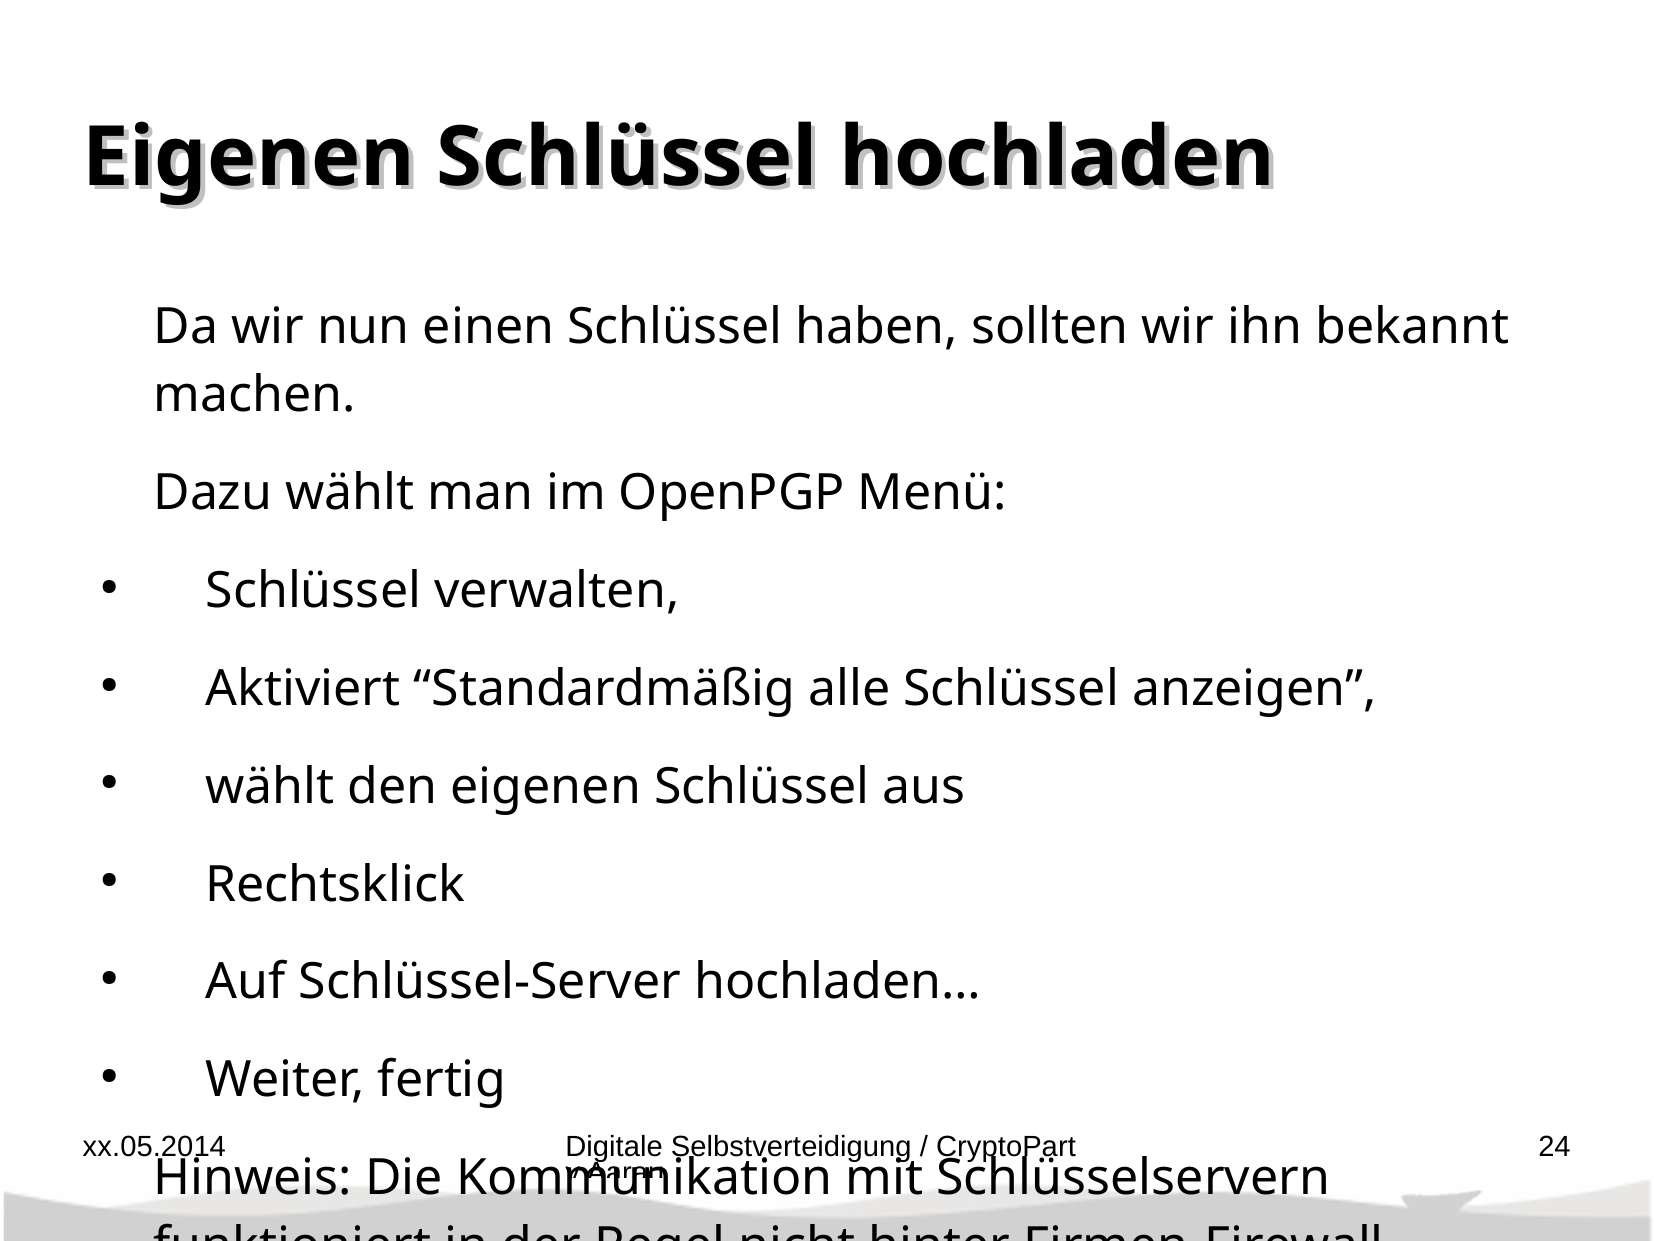

# Eigenen Schlüssel hochladen
Da wir nun einen Schlüssel haben, sollten wir ihn bekannt machen.
Dazu wählt man im OpenPGP Menü:
 Schlüssel verwalten,
 Aktiviert “Standardmäßig alle Schlüssel anzeigen”,
 wählt den eigenen Schlüssel aus
 Rechtsklick
 Auf Schlüssel-Server hochladen…
 Weiter, fertig
Hinweis: Die Kommunikation mit Schlüsselservern funktioniert in der Regel nicht hinter Firmen-Firewalls.
xx.05.2014
Digitale Selbstverteidigung / CryptoParty Aarau
24